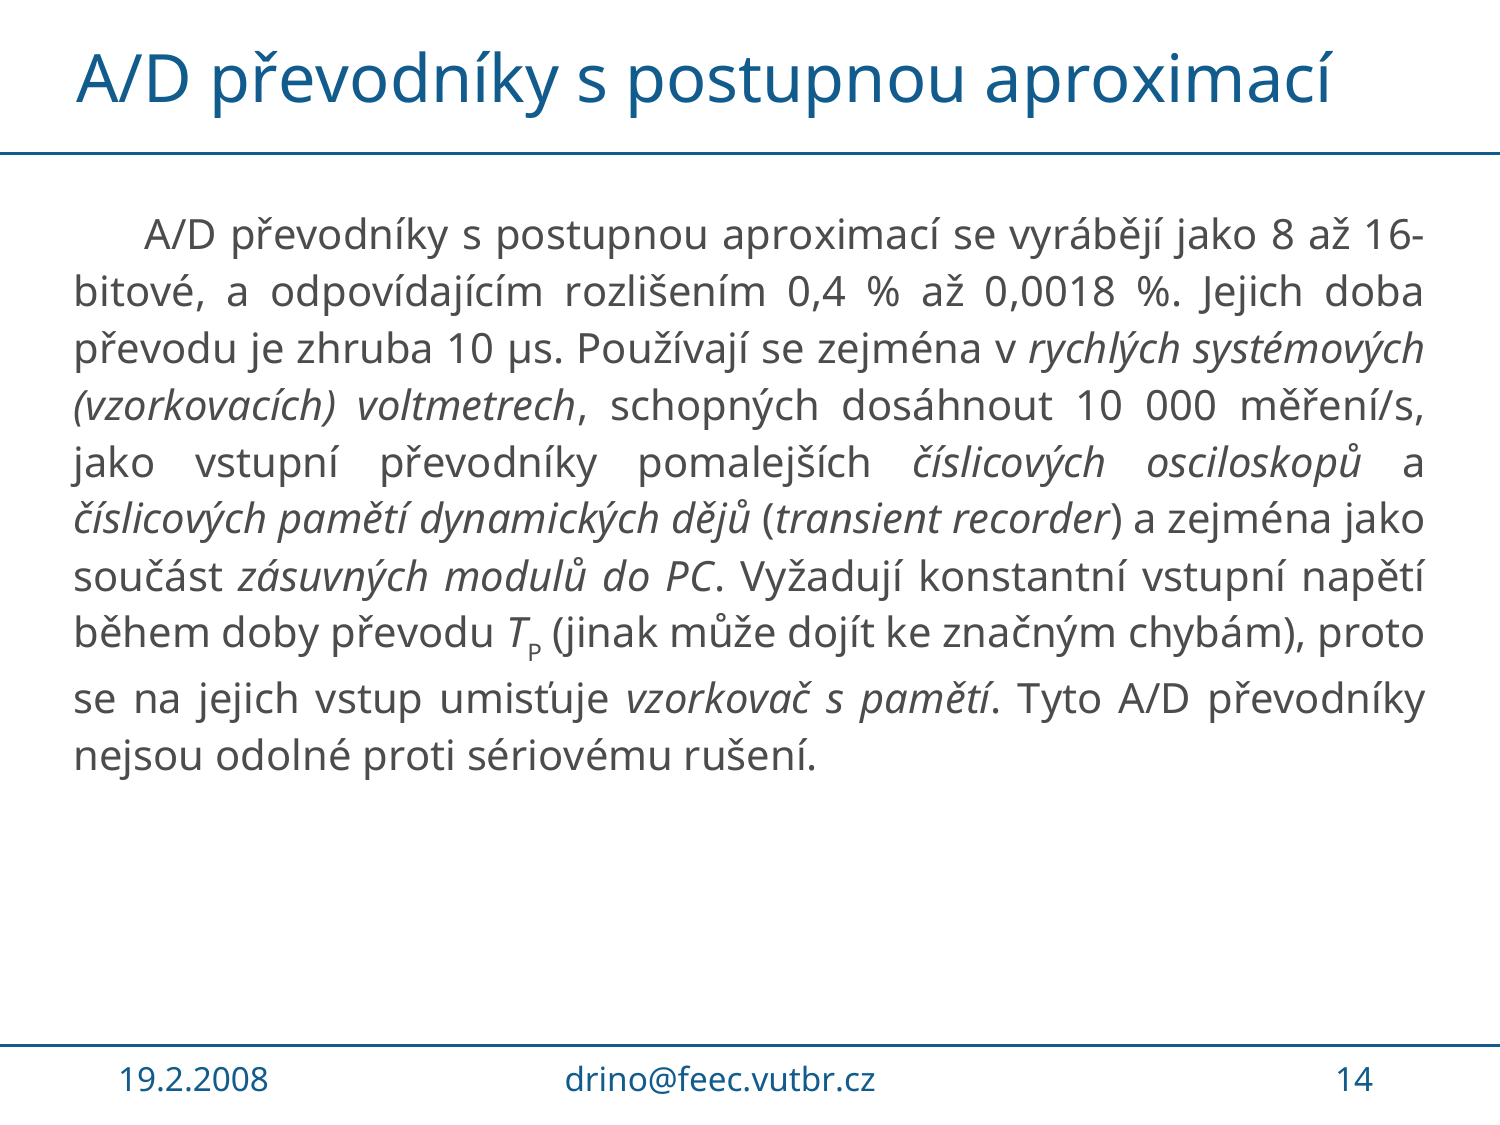

# A/D převodníky s postupnou aproximací
A/D převodníky s postupnou aproximací se vyrábějí jako 8 až 16-bitové, a odpovídajícím rozlišením 0,4 % až 0,0018 %. Jejich doba převodu je zhruba 10 μs. Používají se zejména v rychlých systémových (vzorkovacích) voltmetrech, schopných dosáhnout 10 000 měření/s, jako vstupní převodníky pomalejších číslicových osciloskopů a číslicových pamětí dynamických dějů (transient recorder) a zejména jako součást zásuvných modulů do PC. Vyžadují konstantní vstupní napětí během doby převodu TP (jinak může dojít ke značným chybám), proto se na jejich vstup umisťuje vzorkovač s pamětí. Tyto A/D převodníky nejsou odolné proti sériovému rušení.
19.2.2008
drino@feec.vutbr.cz